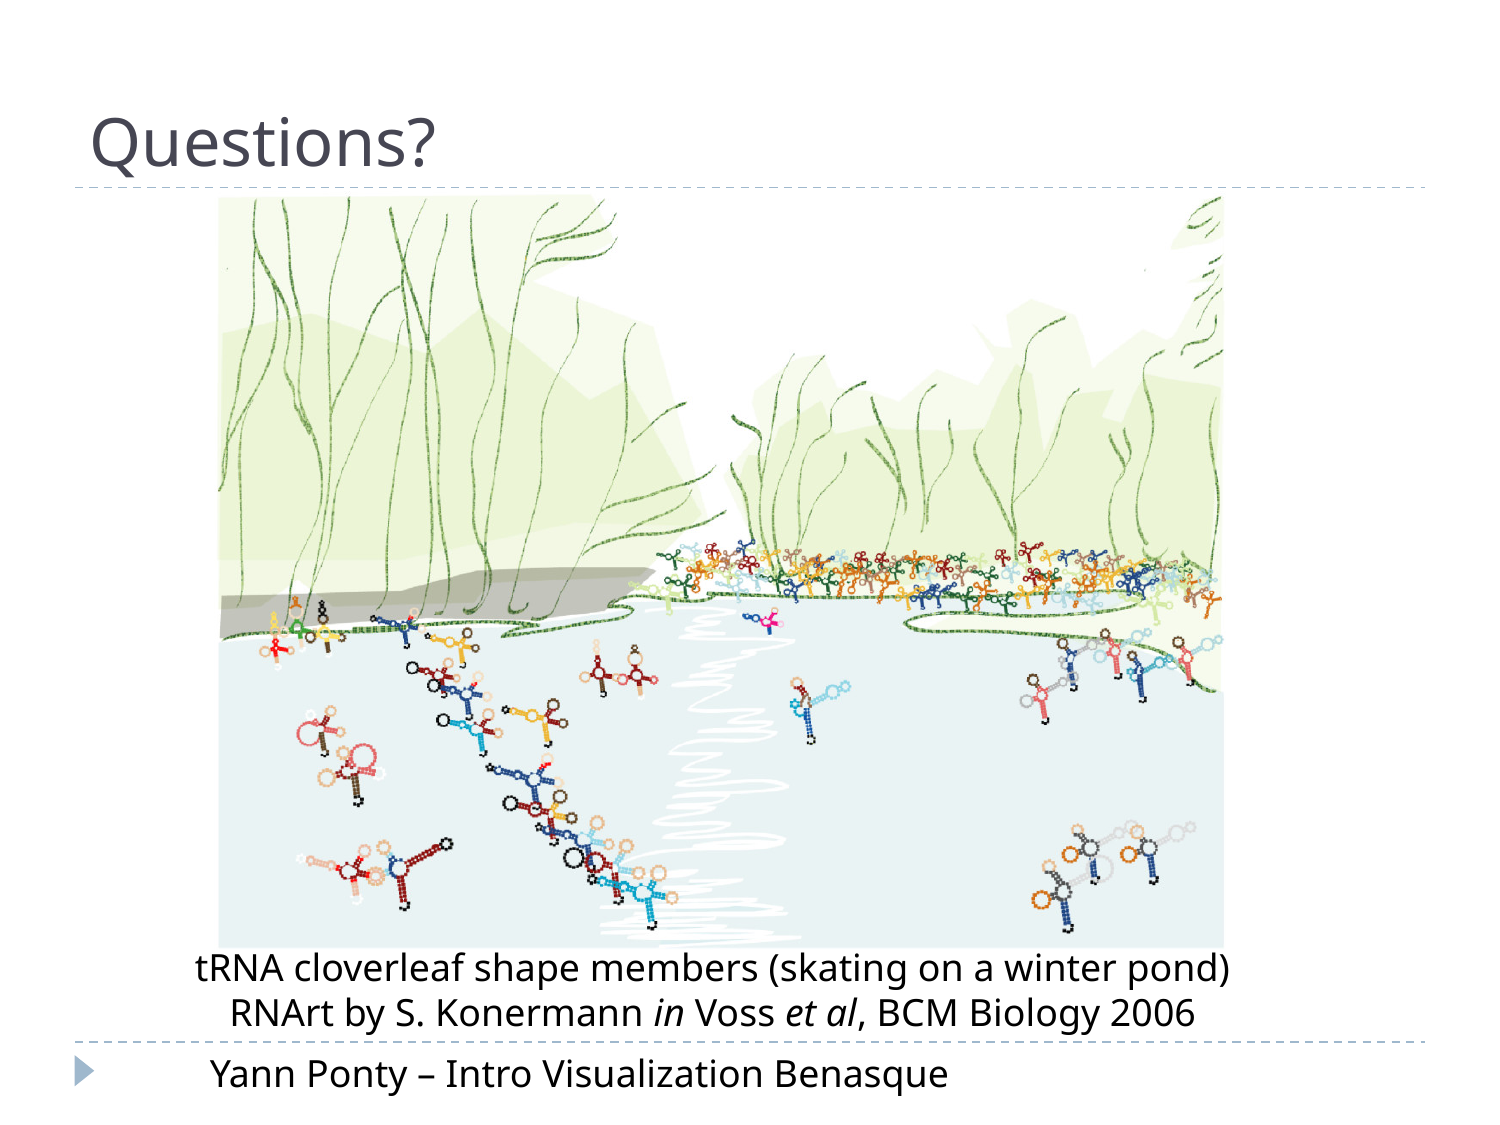

# Questions?
tRNA cloverleaf shape members (skating on a winter pond)
RNArt by S. Konermann in Voss et al, BCM Biology 2006
Benasque RNA